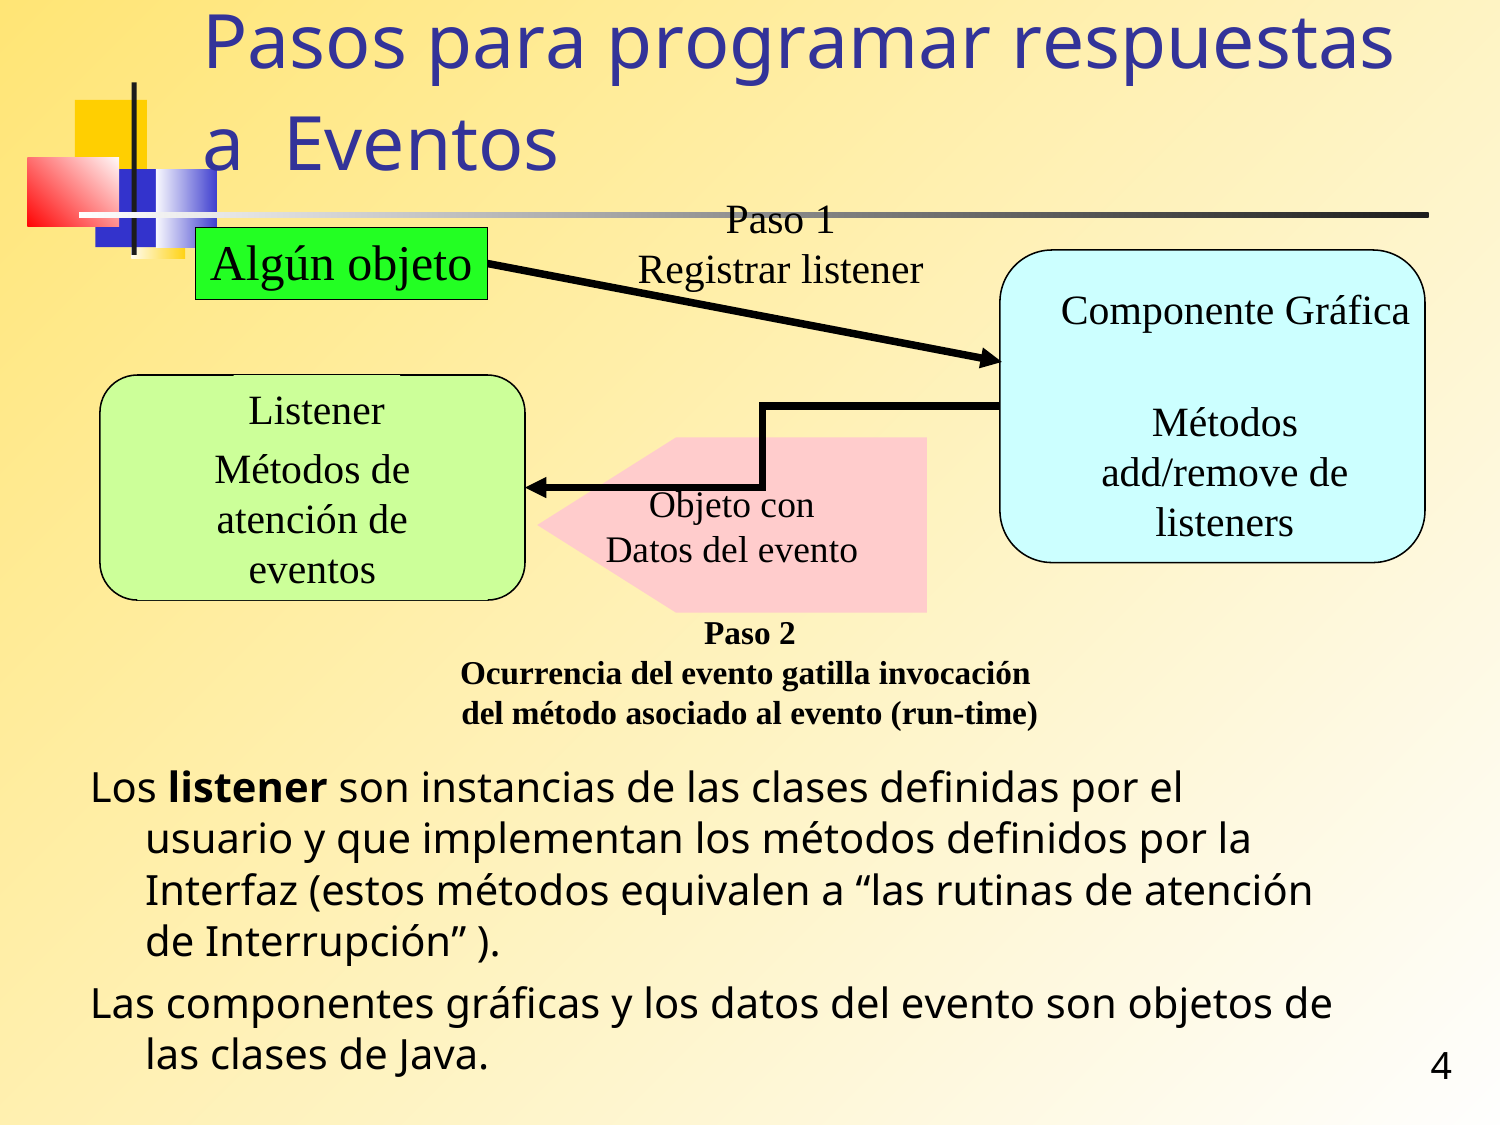

# Pasos para programar respuestas a Eventos
Paso 1
Registrar listener
Algún objeto
Componente Gráfica
Métodos add/remove de listeners
Listener
Métodos de atención de eventos
Objeto con
Datos del evento
Paso 2
Ocurrencia del evento gatilla invocación
del método asociado al evento (run-time)‏
Los listener son instancias de las clases definidas por el usuario y que implementan los métodos definidos por la Interfaz (estos métodos equivalen a “las rutinas de atención de Interrupción” ).
Las componentes gráficas y los datos del evento son objetos de las clases de Java.
4